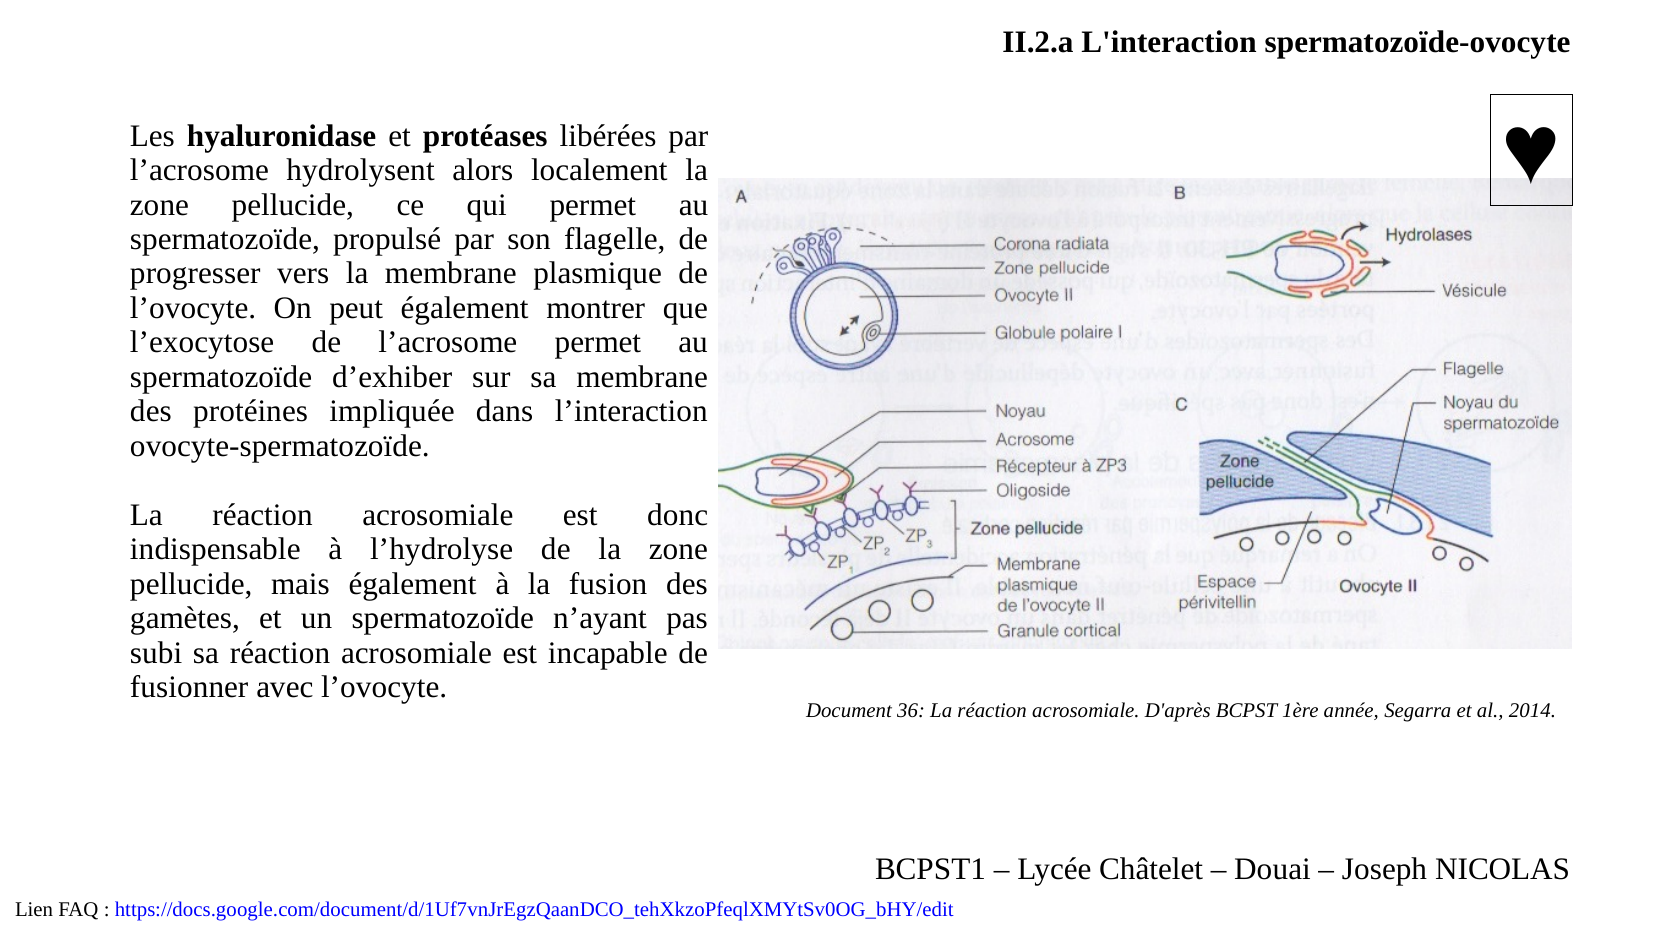

II.2.a L'interaction spermatozoïde-ovocyte
♥
Les hyaluronidase et protéases libérées par l’acrosome hydrolysent alors localement la zone pellucide, ce qui permet au spermatozoïde, propulsé par son flagelle, de progresser vers la membrane plasmique de l’ovocyte. On peut également montrer que l’exocytose de l’acrosome permet au spermatozoïde d’exhiber sur sa membrane des protéines impliquée dans l’interaction ovocyte-spermatozoïde.
La réaction acrosomiale est donc indispensable à l’hydrolyse de la zone pellucide, mais également à la fusion des gamètes, et un spermatozoïde n’ayant pas subi sa réaction acrosomiale est incapable de fusionner avec l’ovocyte.
Document 36: La réaction acrosomiale. D'après BCPST 1ère année, Segarra et al., 2014.
BCPST1 – Lycée Châtelet – Douai – Joseph NICOLAS
Lien FAQ : https://docs.google.com/document/d/1Uf7vnJrEgzQaanDCO_tehXkzoPfeqlXMYtSv0OG_bHY/edit